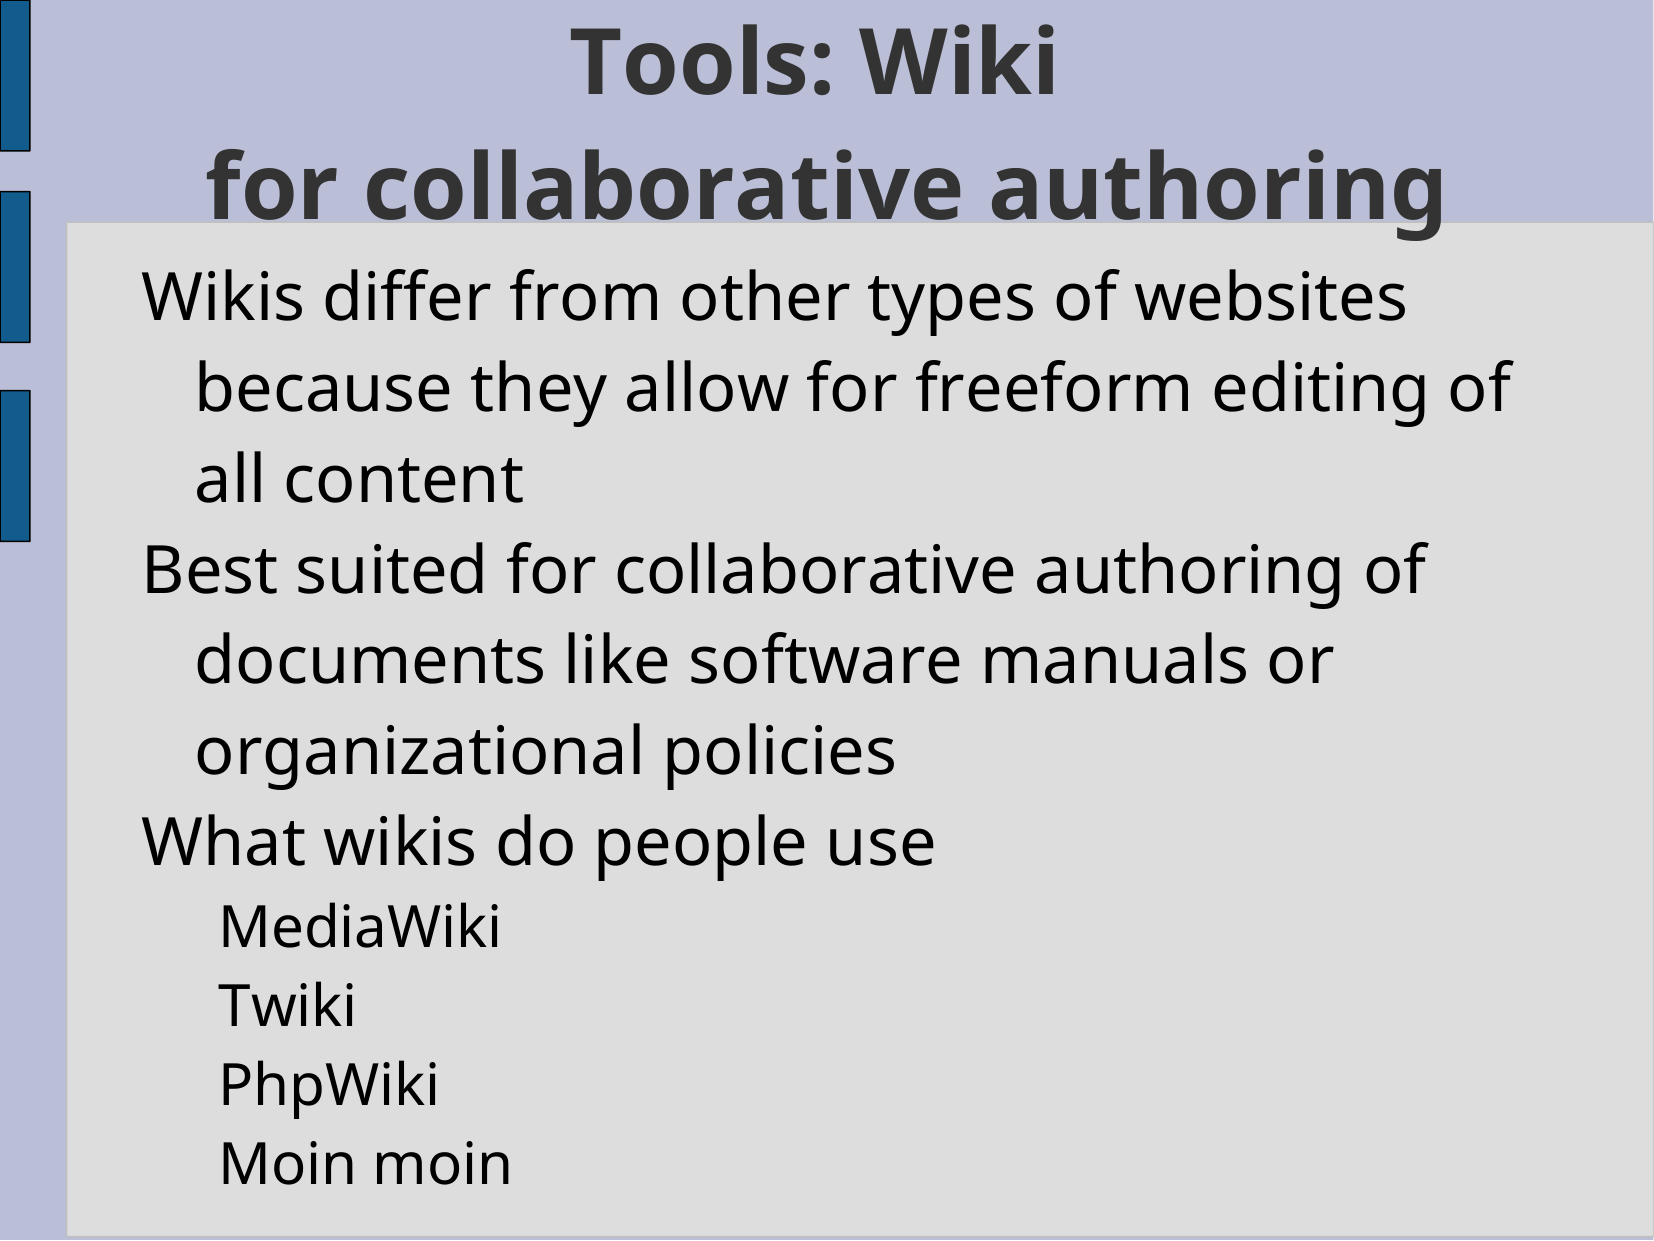

# Tools: Wiki for collaborative authoring
Wikis differ from other types of websites because they allow for freeform editing of all content
Best suited for collaborative authoring of documents like software manuals or organizational policies
What wikis do people use
MediaWiki
Twiki
PhpWiki
Moin moin